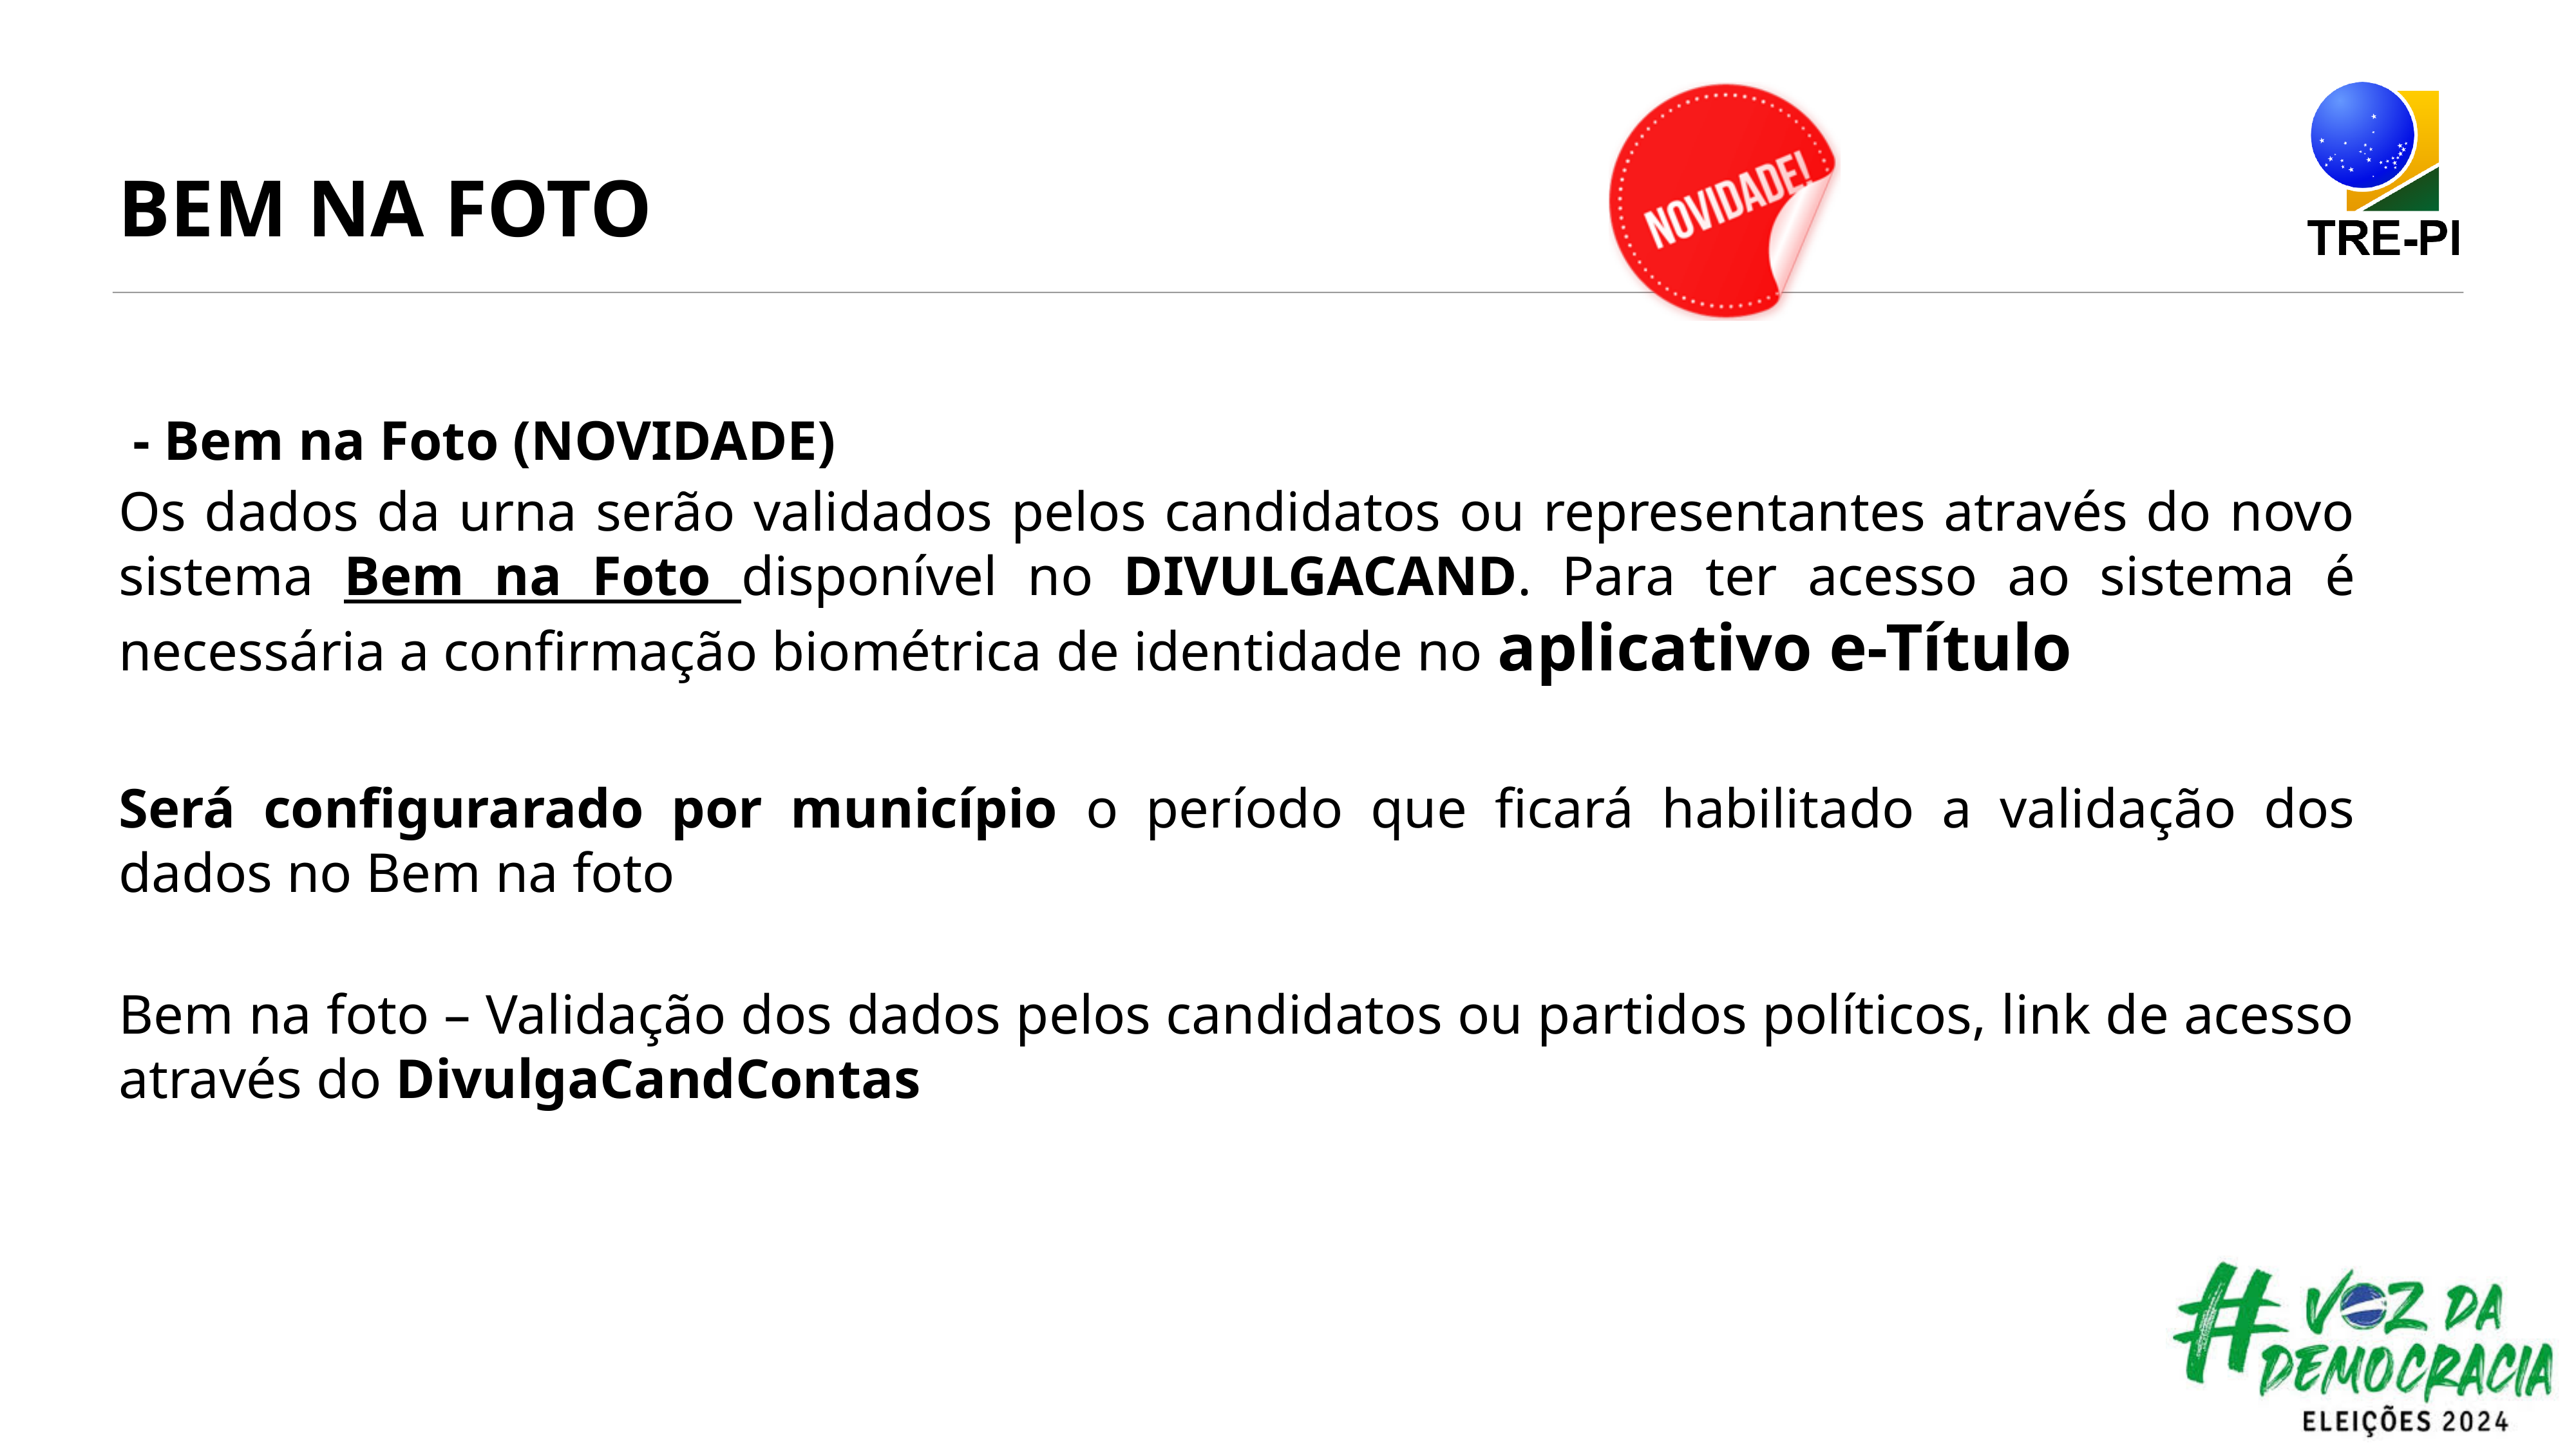

# BEM NA FOTO
 - Bem na Foto (NOVIDADE)
Os dados da urna serão validados pelos candidatos ou representantes através do novo sistema Bem na Foto disponível no DIVULGACAND. Para ter acesso ao sistema é necessária a confirmação biométrica de identidade no aplicativo e-Título
Será configurarado por município o período que ficará habilitado a validação dos dados no Bem na foto
Bem na foto – Validação dos dados pelos candidatos ou partidos políticos, link de acesso através do DivulgaCandContas